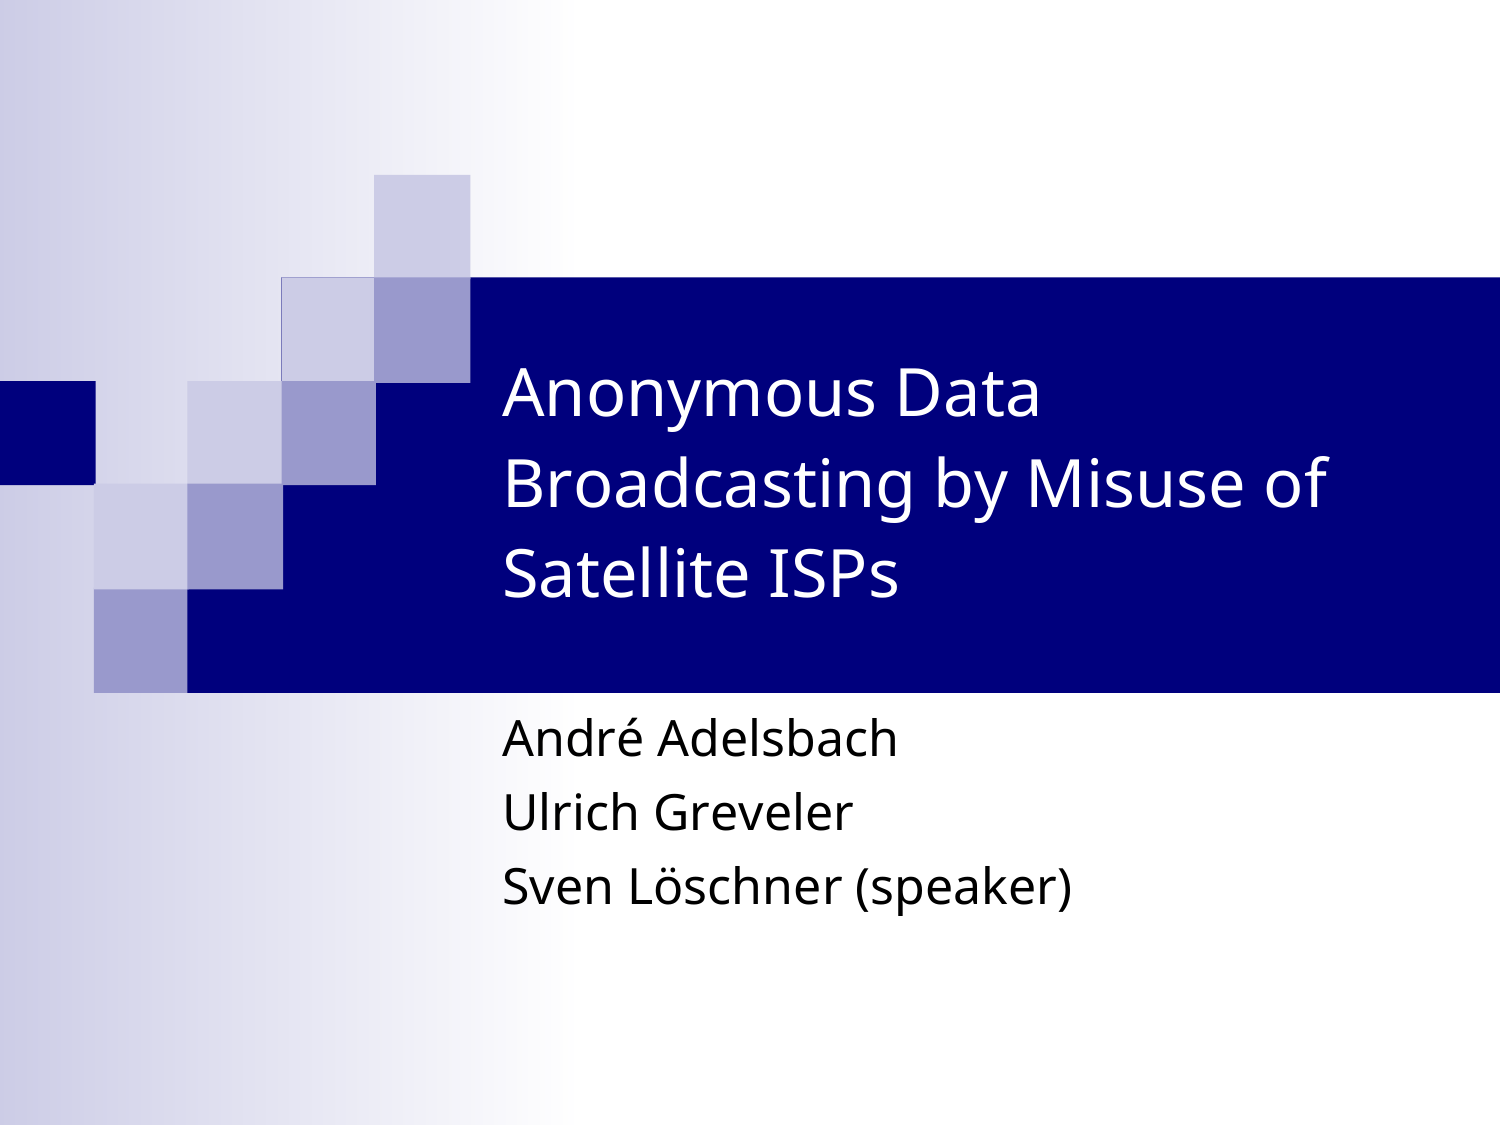

Anonymous Data Broadcasting by Misuse of Satellite ISPs
# Anonymous Data Broadcasting by Misuse of Satellite ISPs
André Adelsbach
Ulrich Greveler
Sven Löschner (speaker)